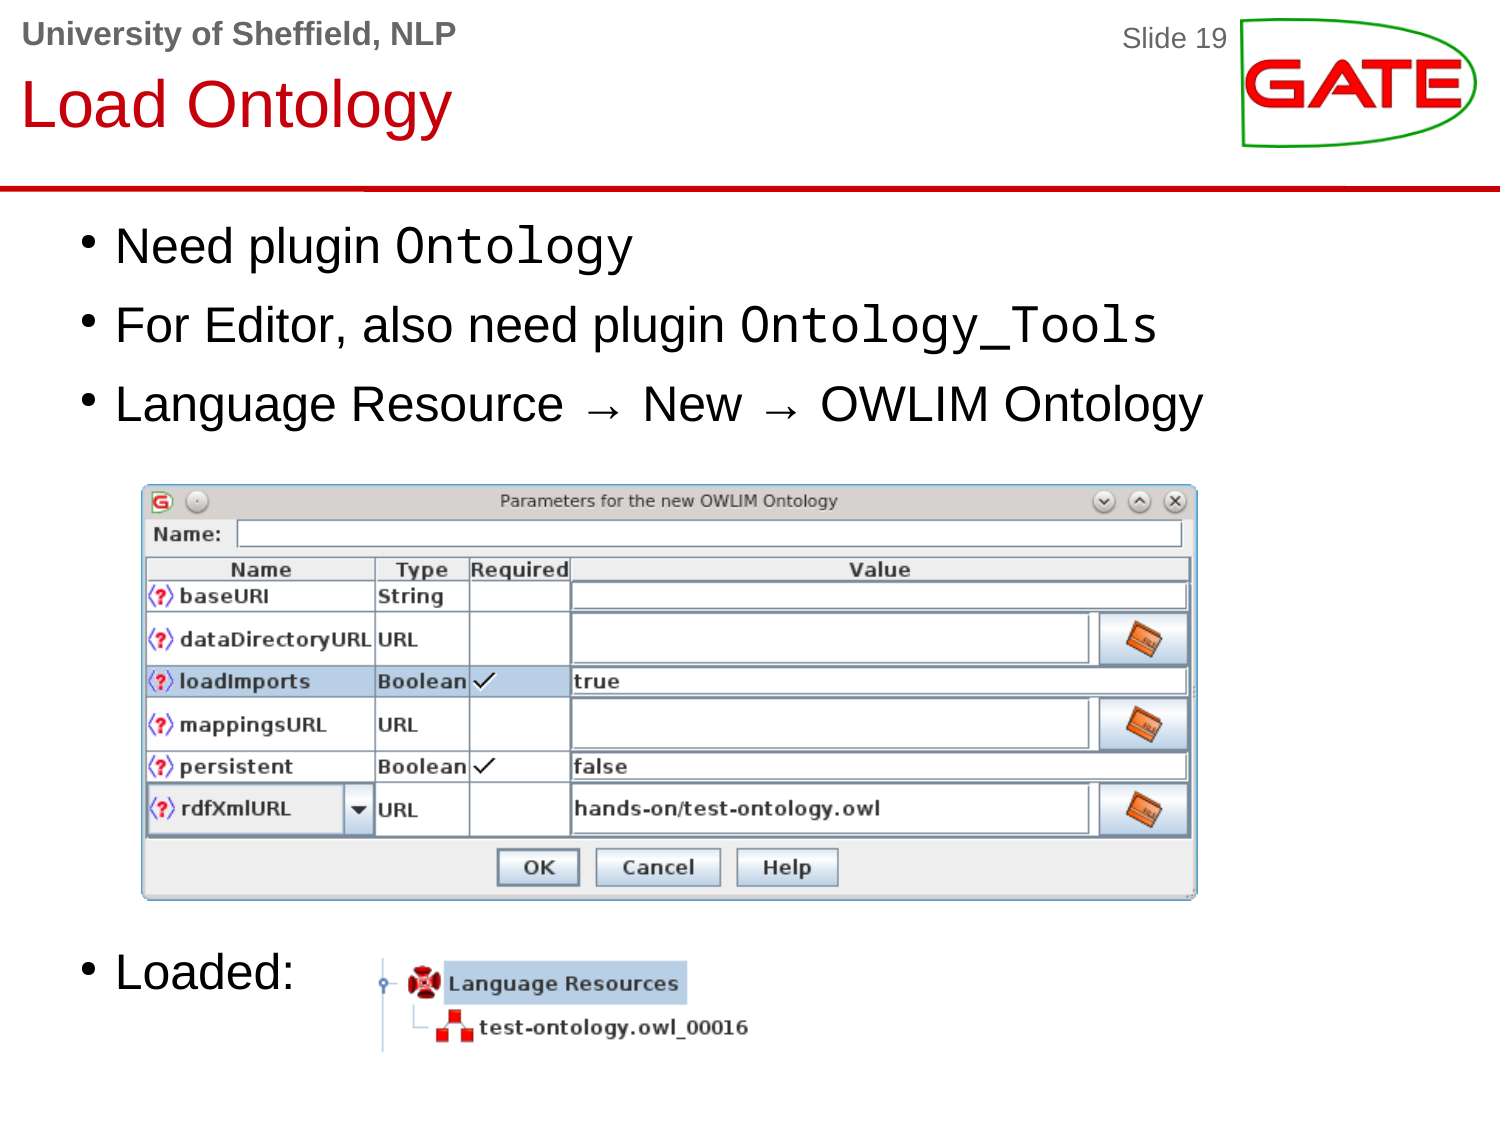

19
# Load Ontology
Need plugin Ontology
For Editor, also need plugin Ontology_Tools
Language Resource → New → OWLIM Ontology
Loaded: